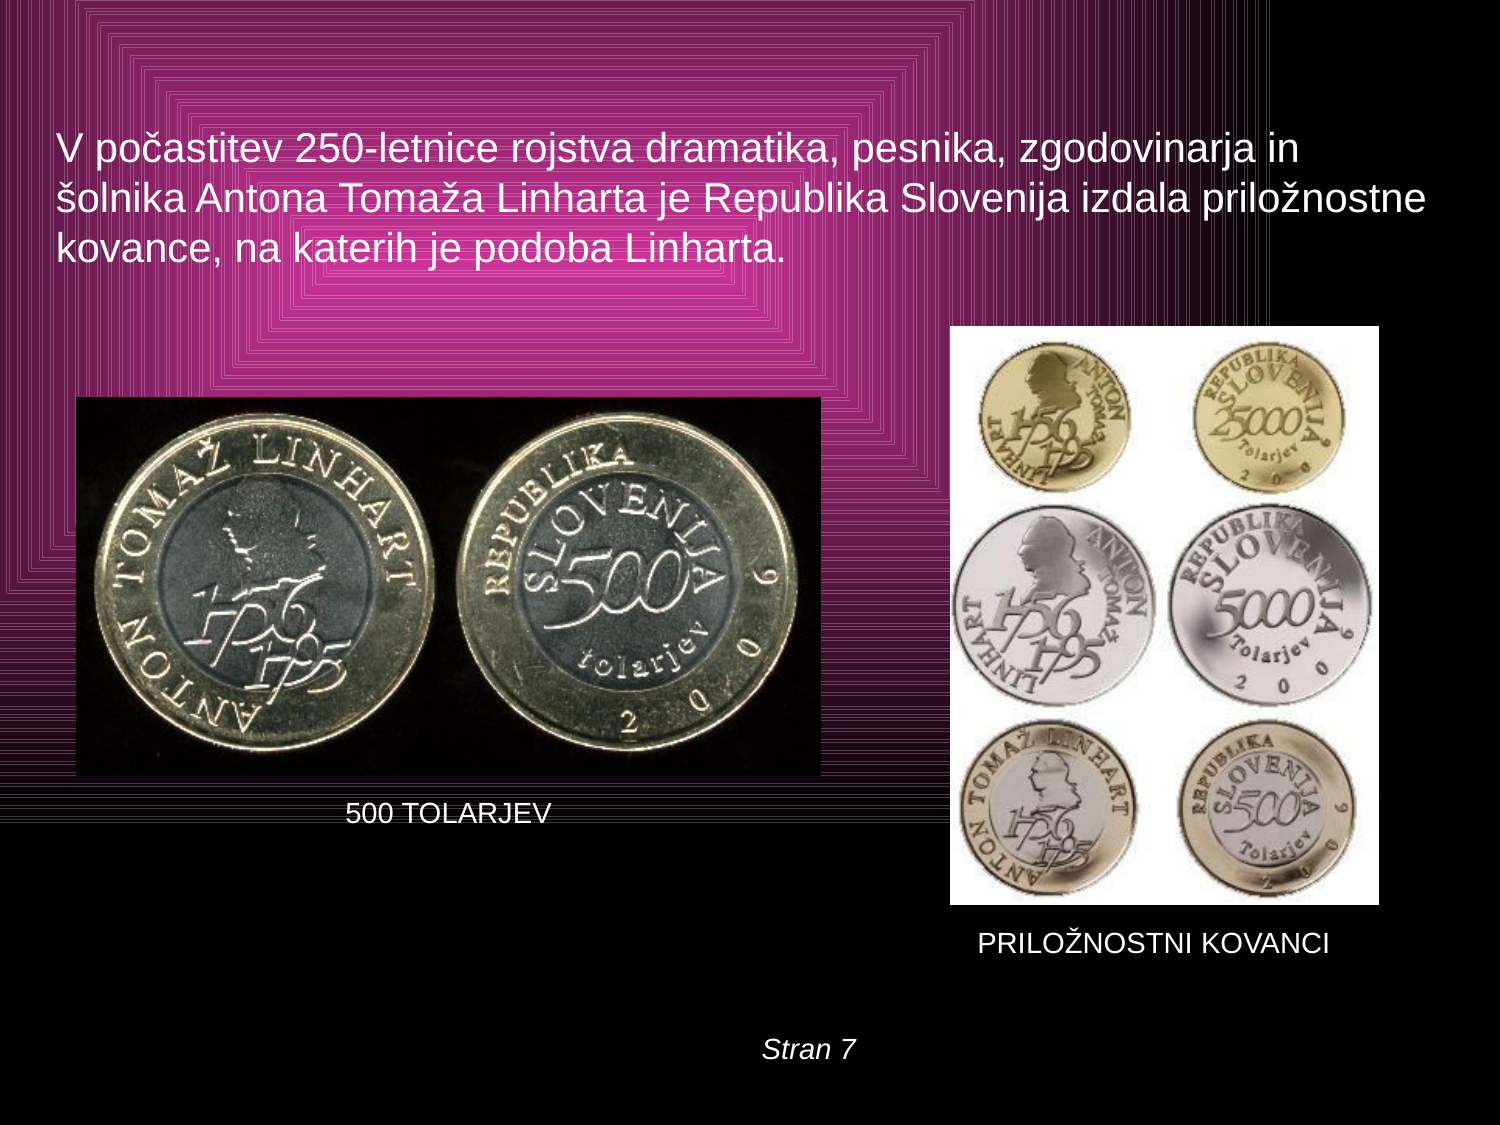

V počastitev 250-letnice rojstva dramatika, pesnika, zgodovinarja in šolnika Antona Tomaža Linharta je Republika Slovenija izdala priložnostne kovance, na katerih je podoba Linharta.
500 TOLARJEV
PRILOŽNOSTNI KOVANCI
Stran 7